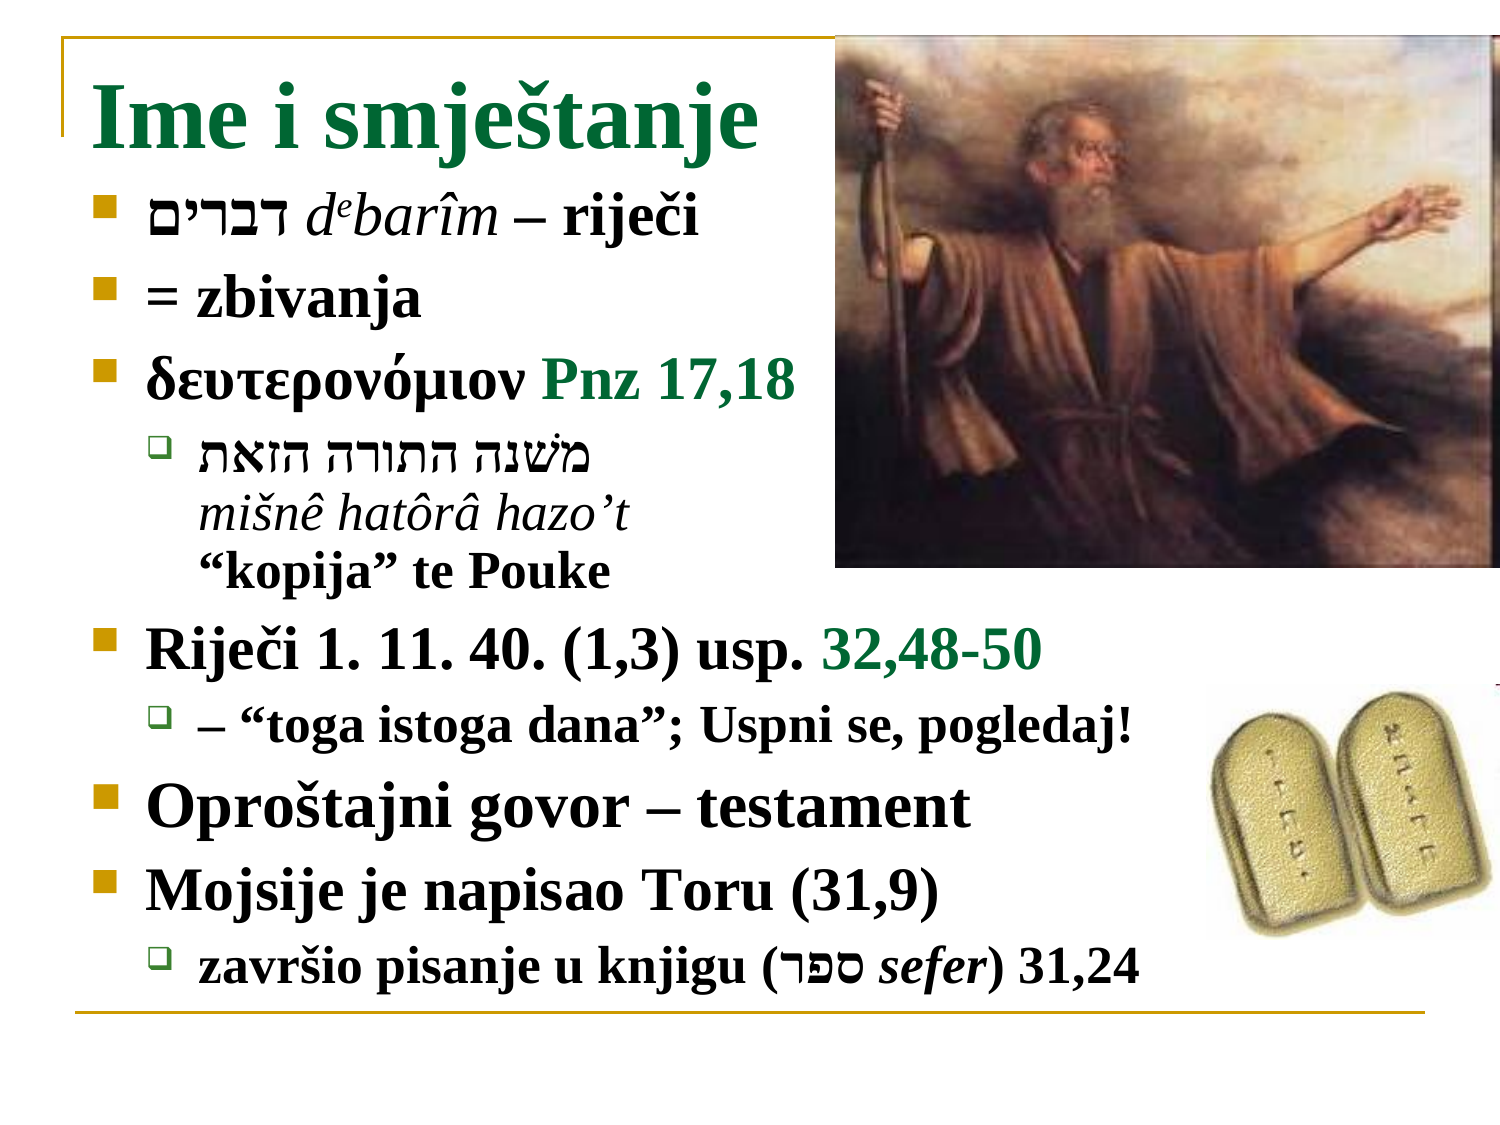

# Ime i smještanje
דברים debarîm – riječi
= zbivanja
δευτερονόμιον Pnz 17,18
משׁנה התורה הזאת
mišnê hatôrâ hazo’t
“kopija” te Pouke
Riječi 1. 11. 40. (1,3) usp. 32,48-50
– “toga istoga dana”; Uspni se, pogledaj!
Oproštajni govor – testament
Mojsije je napisao Toru (31,9)
završio pisanje u knjigu (ספר sefer) 31,24